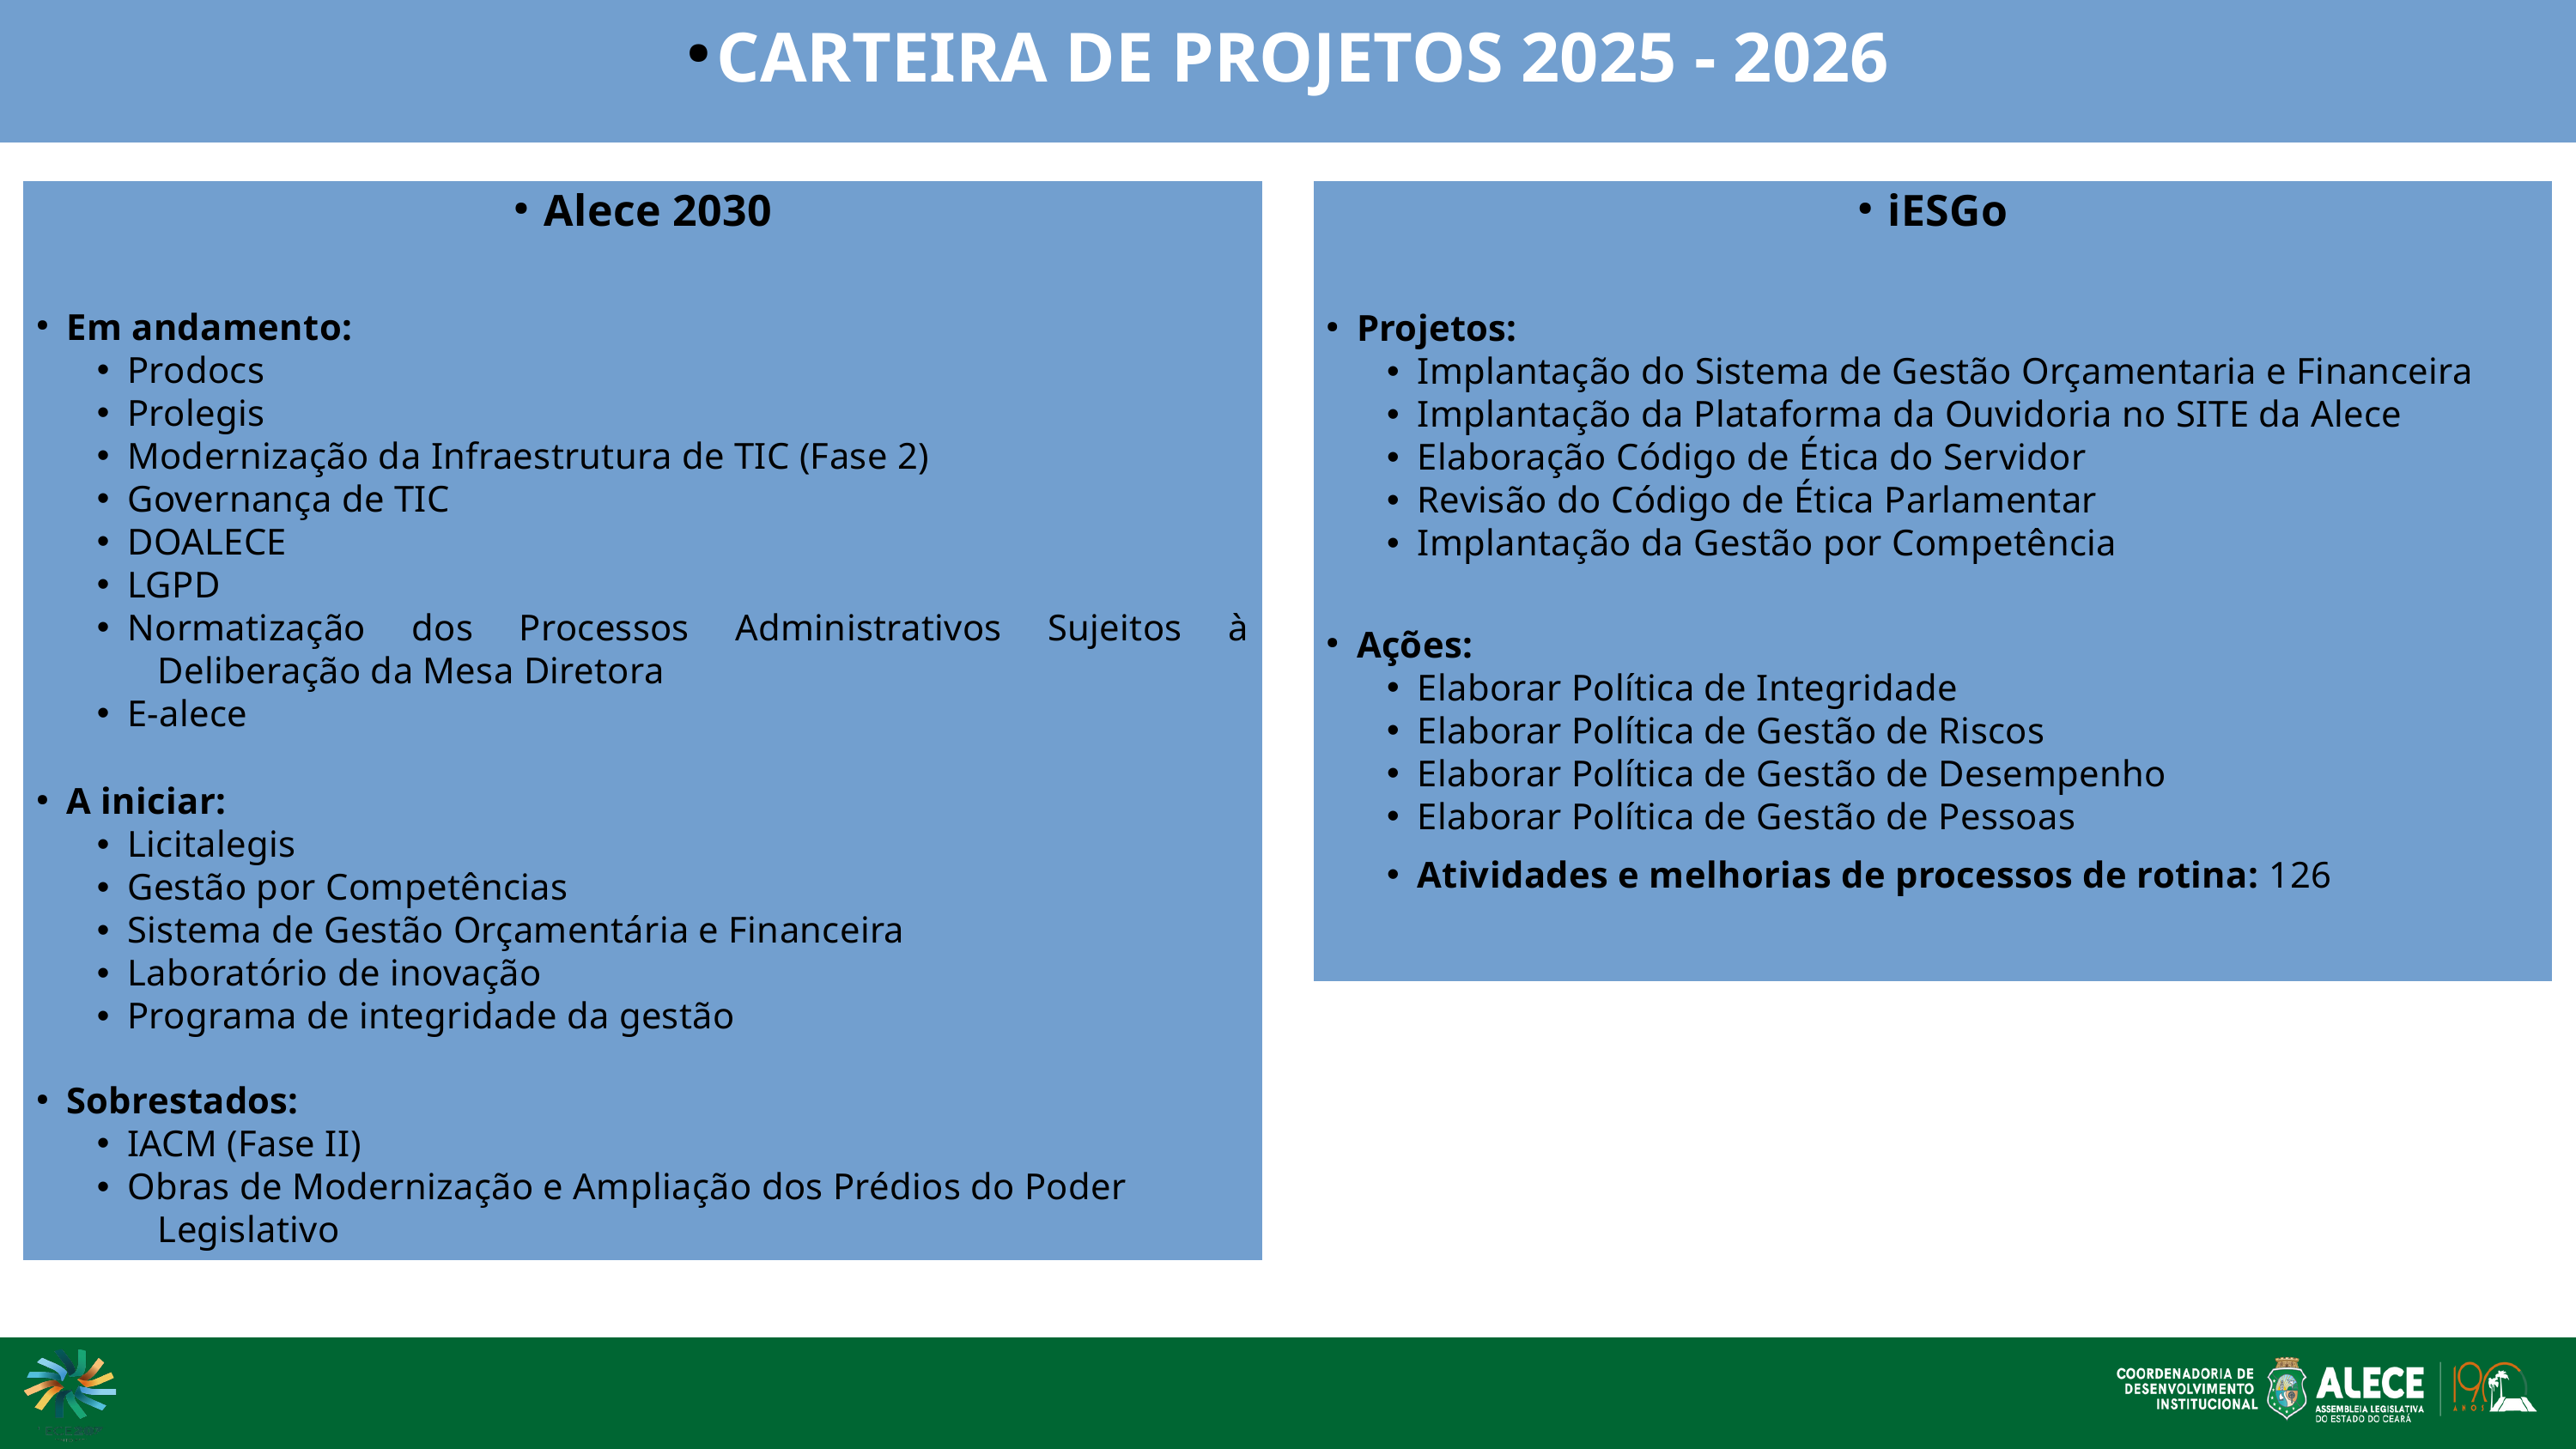

| CARTEIRA DE PROJETOS 2025 - 2026 |
| --- |
| Alece 2030 |
| --- |
| Em andamento: Prodocs Prolegis Modernização da Infraestrutura de TIC (Fase 2) Governança de TIC DOALECE LGPD Normatização dos Processos Administrativos Sujeitos à Deliberação da Mesa Diretora E-alece |
| A iniciar: Licitalegis Gestão por Competências Sistema de Gestão Orçamentária e Financeira Laboratório de inovação Programa de integridade da gestão |
| Sobrestados: IACM (Fase II) Obras de Modernização e Ampliação dos Prédios do Poder Legislativo |
| iESGo |
| --- |
| Projetos: Implantação do Sistema de Gestão Orçamentaria e Financeira Implantação da Plataforma da Ouvidoria no SITE da Alece Elaboração Código de Ética do Servidor Revisão do Código de Ética Parlamentar Implantação da Gestão por Competência |
| Ações: Elaborar Política de Integridade Elaborar Política de Gestão de Riscos Elaborar Política de Gestão de Desempenho Elaborar Política de Gestão de Pessoas |
| Atividades e melhorias de processos de rotina: 126 |